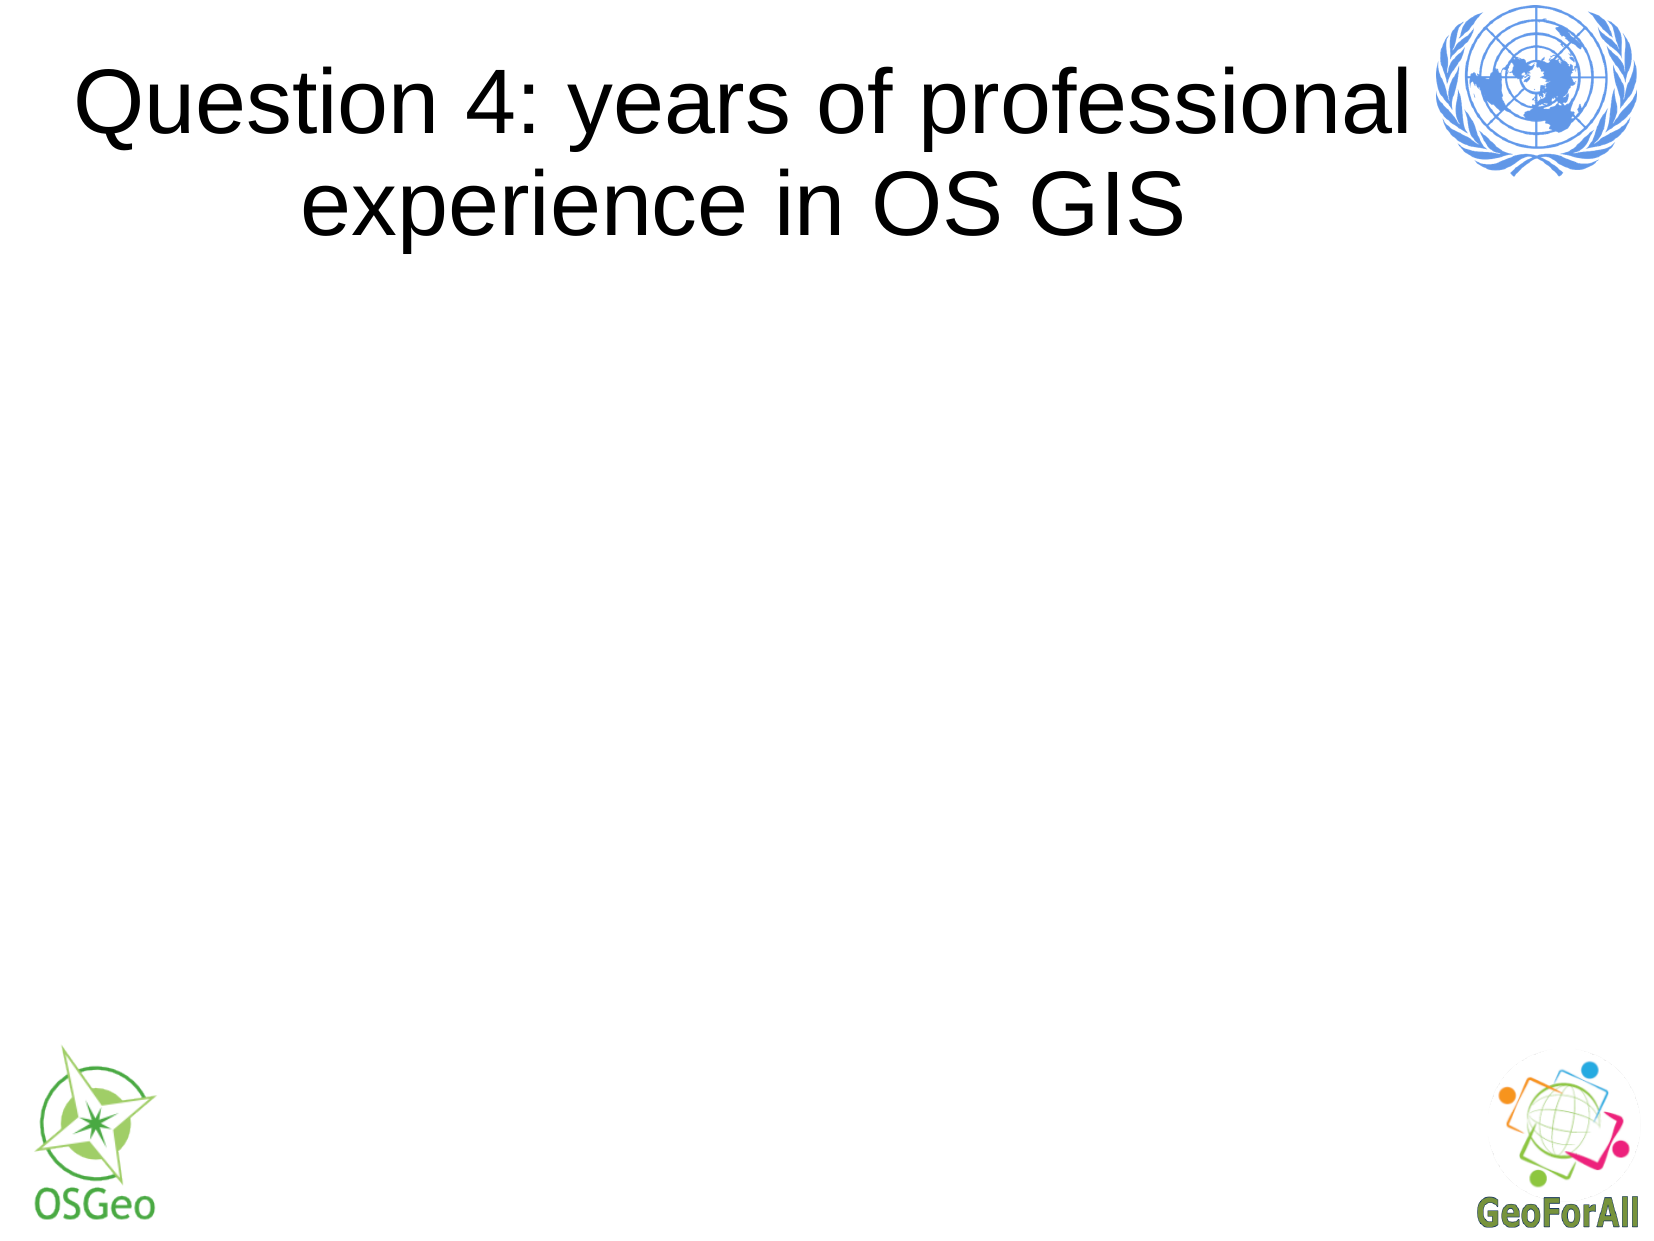

# Question 4: years of professional experience in OS GIS